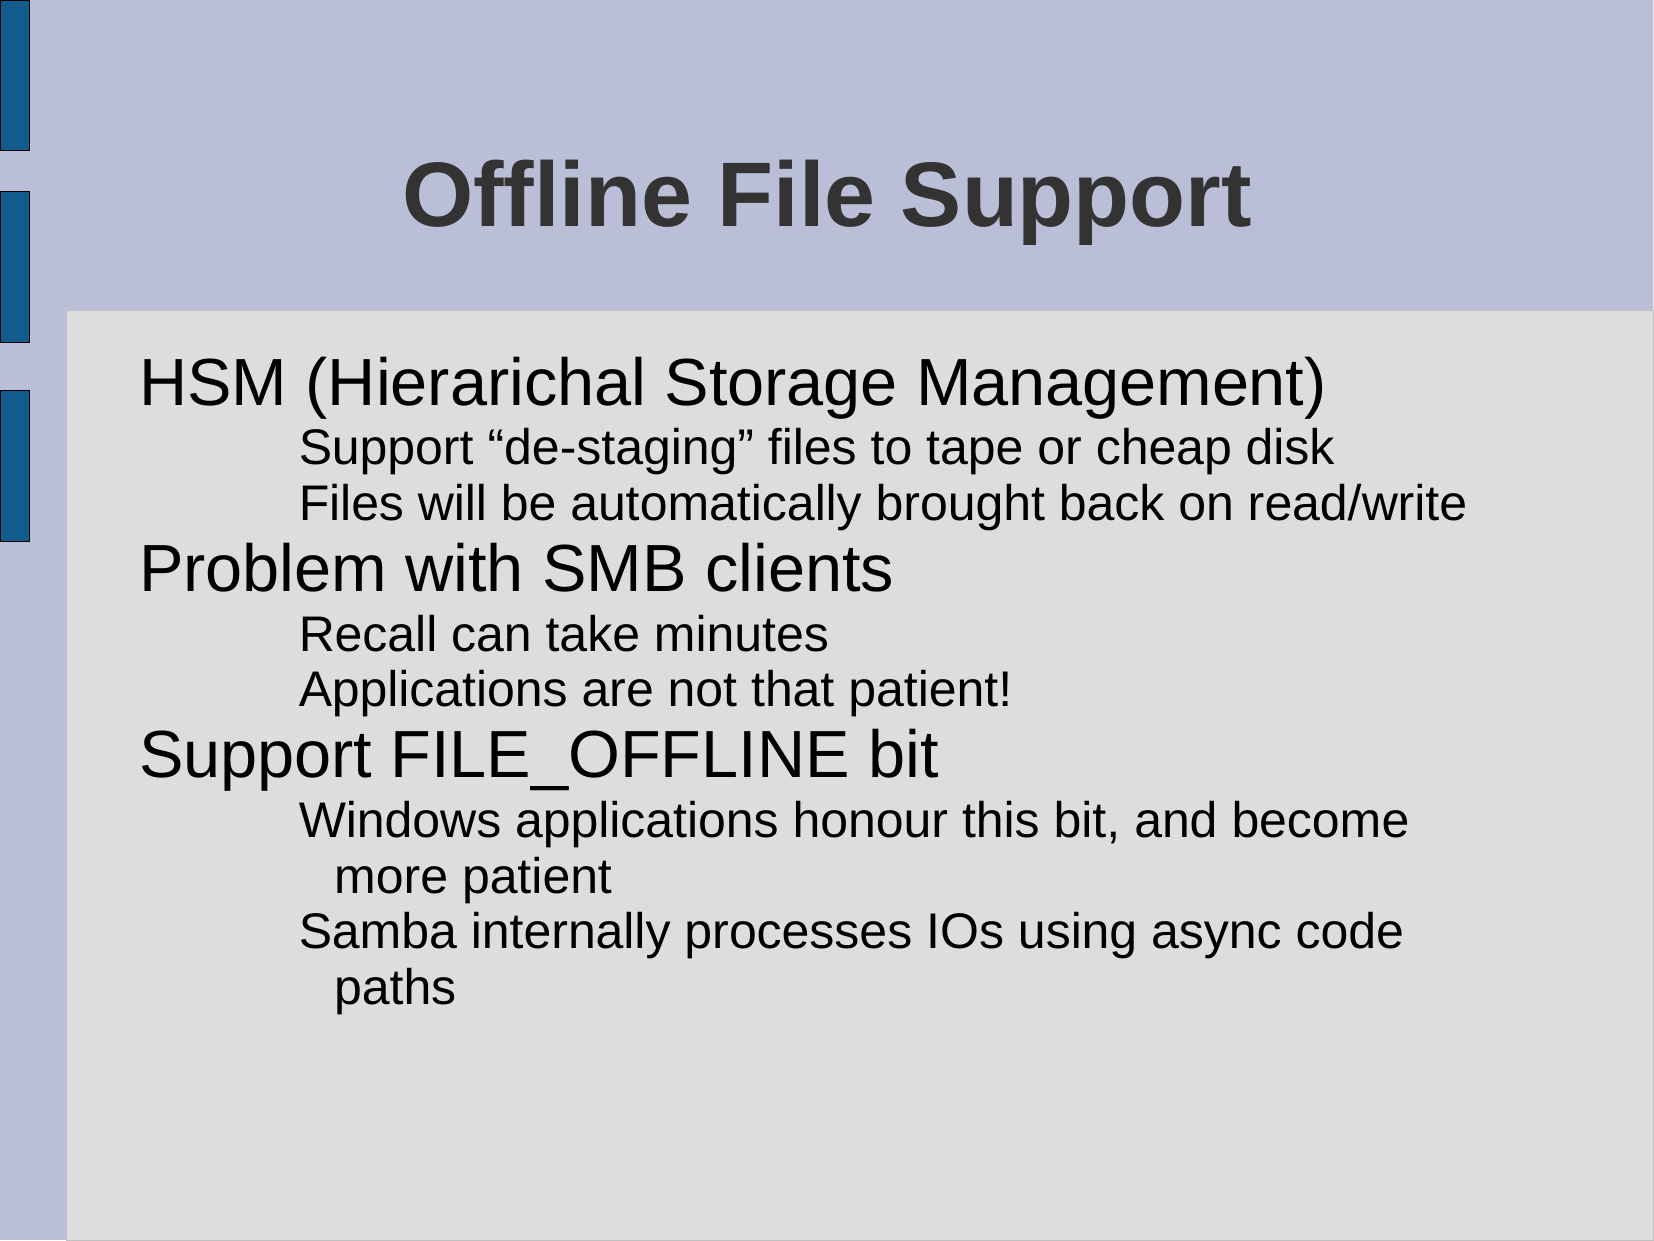

# Offline File Support
HSM (Hierarichal Storage Management)
Support “de-staging” files to tape or cheap disk
Files will be automatically brought back on read/write
Problem with SMB clients
Recall can take minutes
Applications are not that patient!
Support FILE_OFFLINE bit
Windows applications honour this bit, and become more patient
Samba internally processes IOs using async code paths